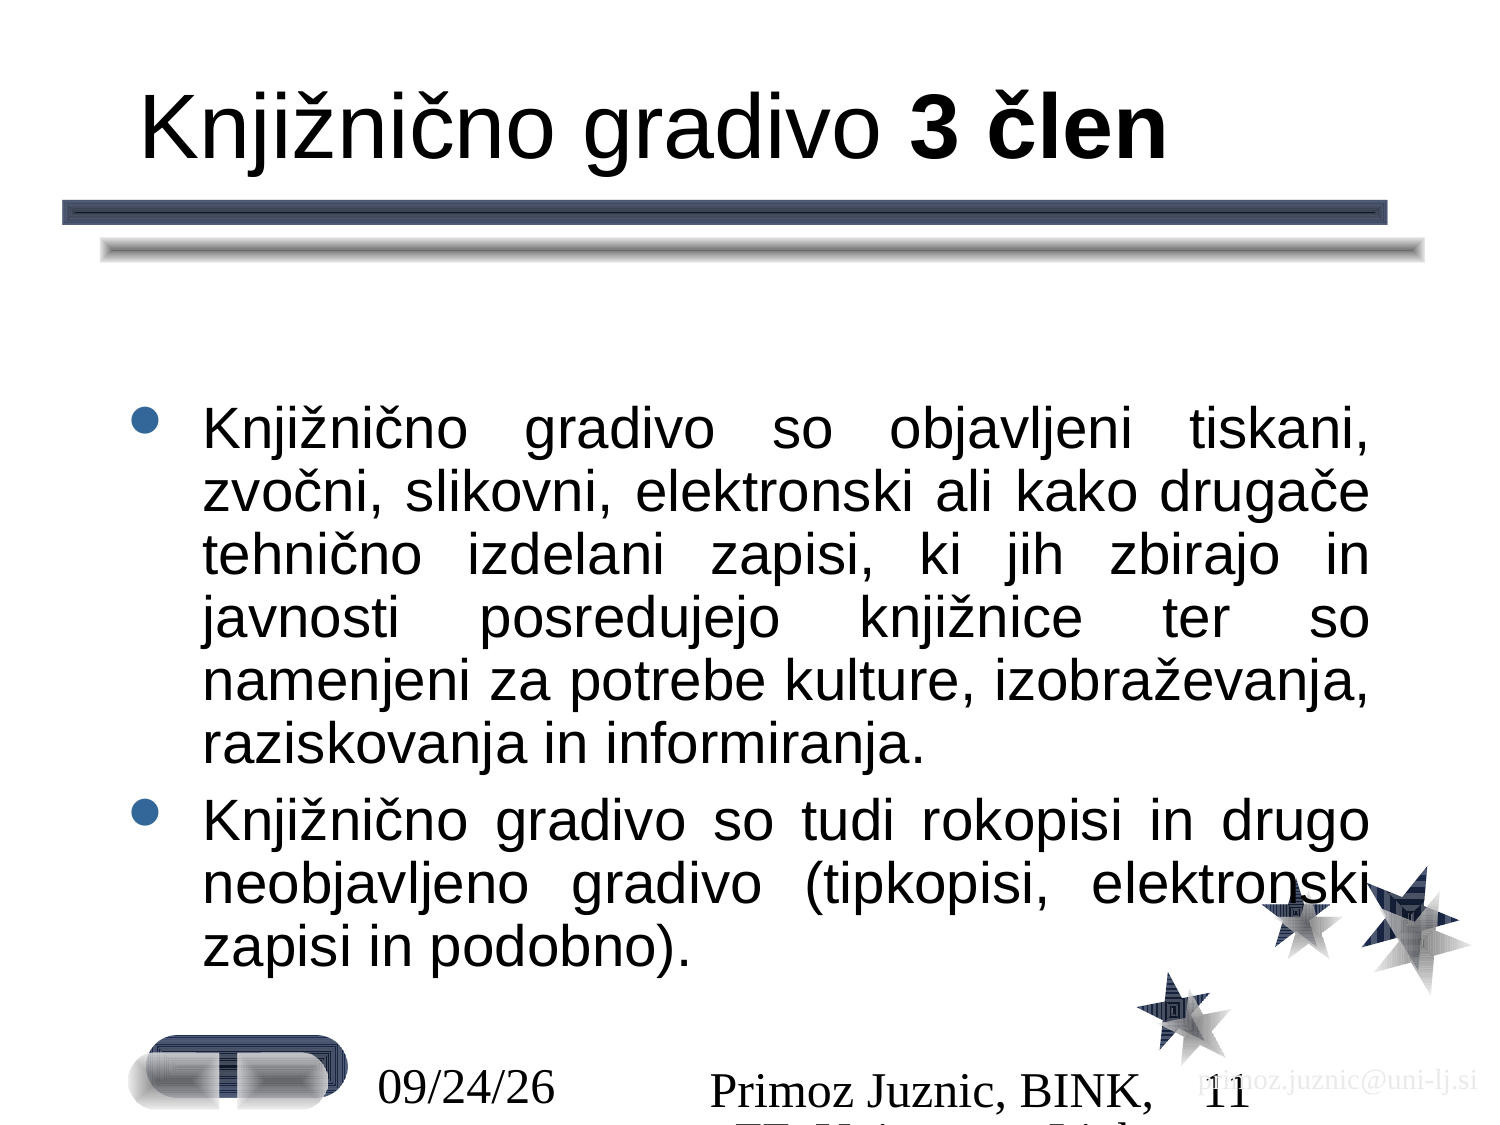

# Knjižnično gradivo 3 člen
Knjižnično gradivo so objavljeni tiskani, zvočni, slikovni, elektronski ali kako drugače tehnično izdelani zapisi, ki jih zbirajo in javnosti posredujejo knjižnice ter so namenjeni za potrebe kulture, izobraževanja, raziskovanja in informiranja.
Knjižnično gradivo so tudi rokopisi in drugo neobjavljeno gradivo (tipkopisi, elektronski zapisi in podobno).
Primoz Juznic, BINK, FF, Univerza v Ljubljani
11